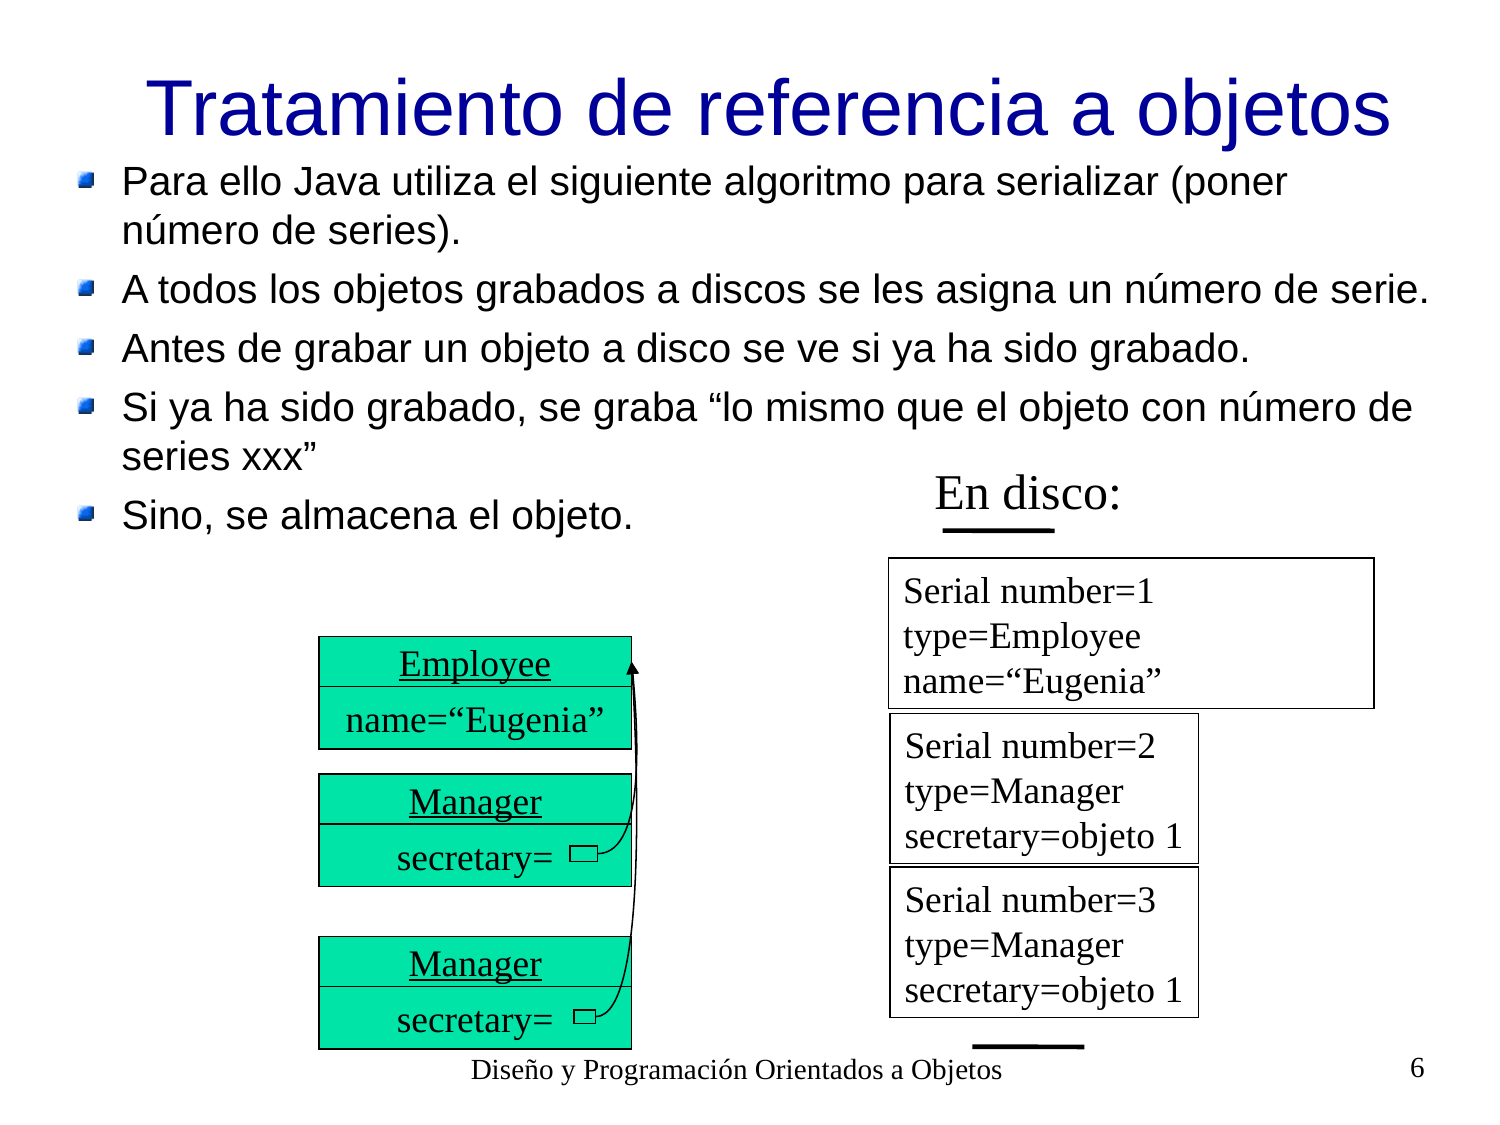

# Tratamiento de referencia a objetos
Para ello Java utiliza el siguiente algoritmo para serializar (poner número de series).
A todos los objetos grabados a discos se les asigna un número de serie.
Antes de grabar un objeto a disco se ve si ya ha sido grabado.
Si ya ha sido grabado, se graba “lo mismo que el objeto con número de series xxx”
Sino, se almacena el objeto.
En disco:
Serial number=1
type=Employee
name=“Eugenia”
Employee
name=“Eugenia”
Serial number=2
type=Manager
secretary=objeto 1
Manager
secretary=
Serial number=3
type=Manager
secretary=objeto 1
Manager
secretary=
6